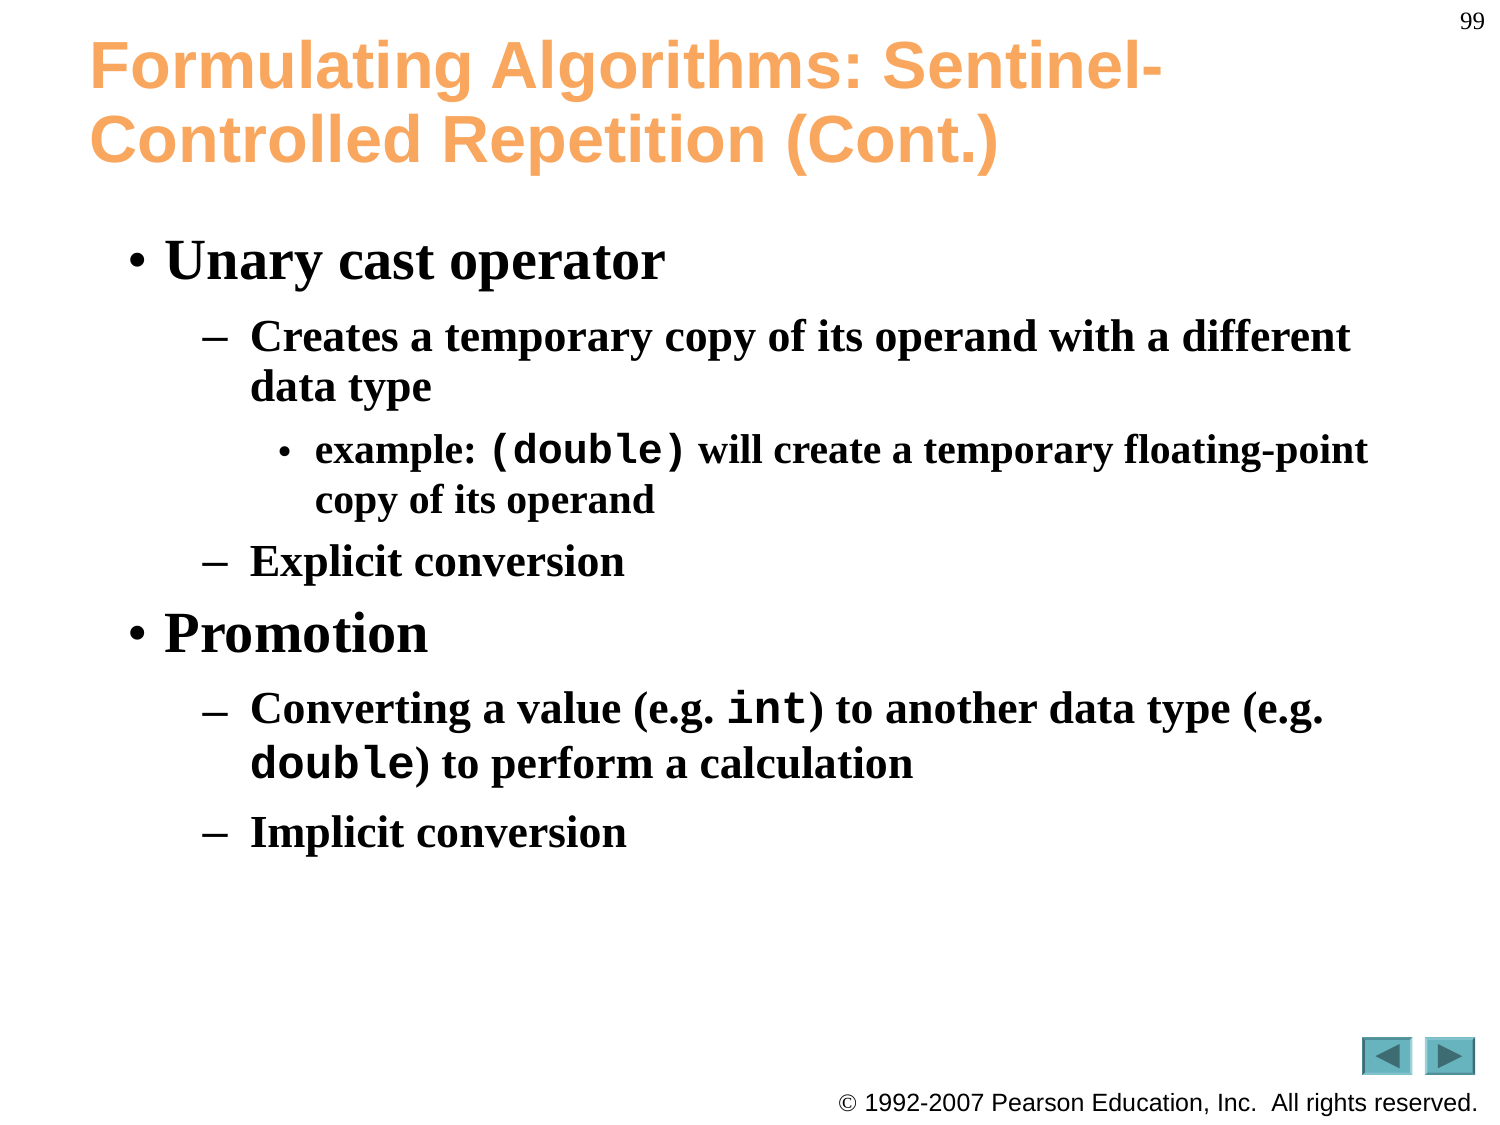

99
# Formulating Algorithms: Sentinel-Controlled Repetition (Cont.)
Unary cast operator
Creates a temporary copy of its operand with a different data type
example: (double) will create a temporary floating-point copy of its operand
Explicit conversion
Promotion
Converting a value (e.g. int) to another data type (e.g. double) to perform a calculation
Implicit conversion